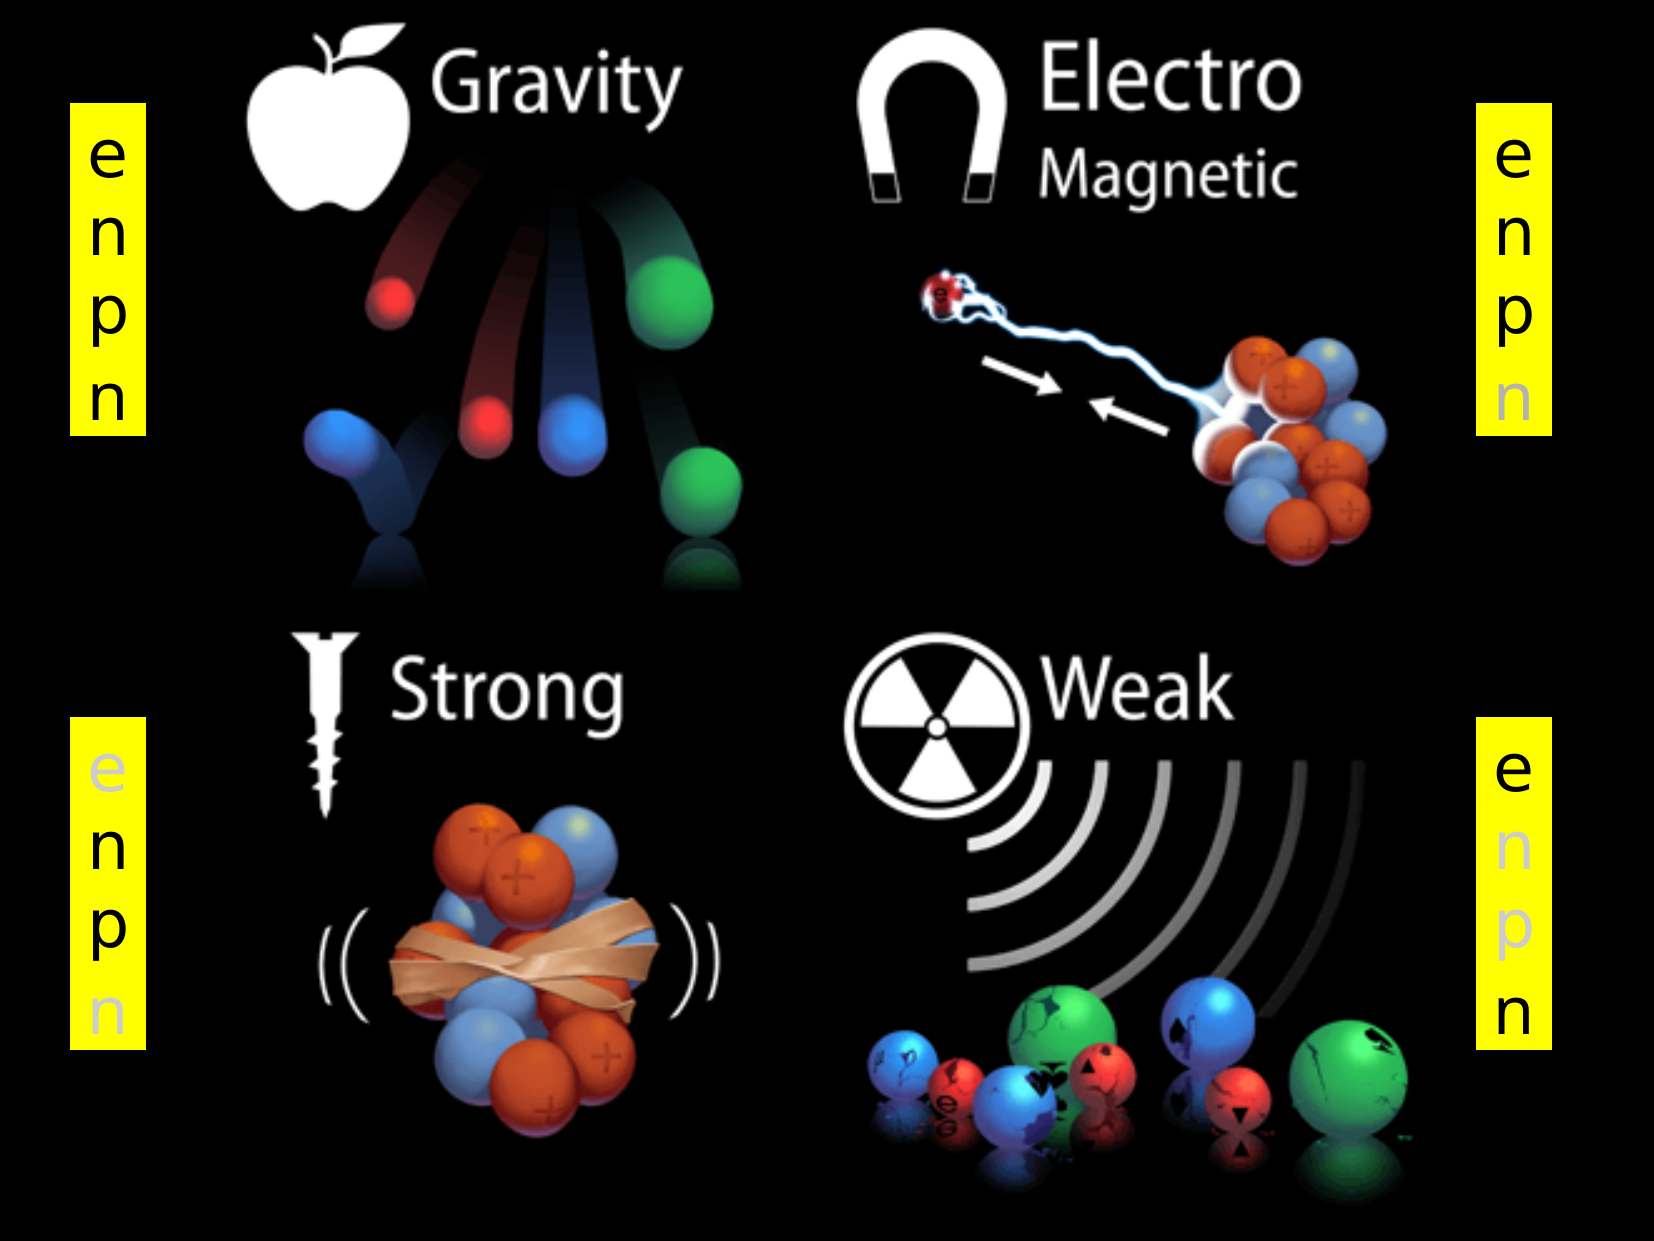

e
n
p
n
e
n
p
n
e
n
p
n
e
n
p
n
e
n
p
n
e
n
p
n
e
n
p
n